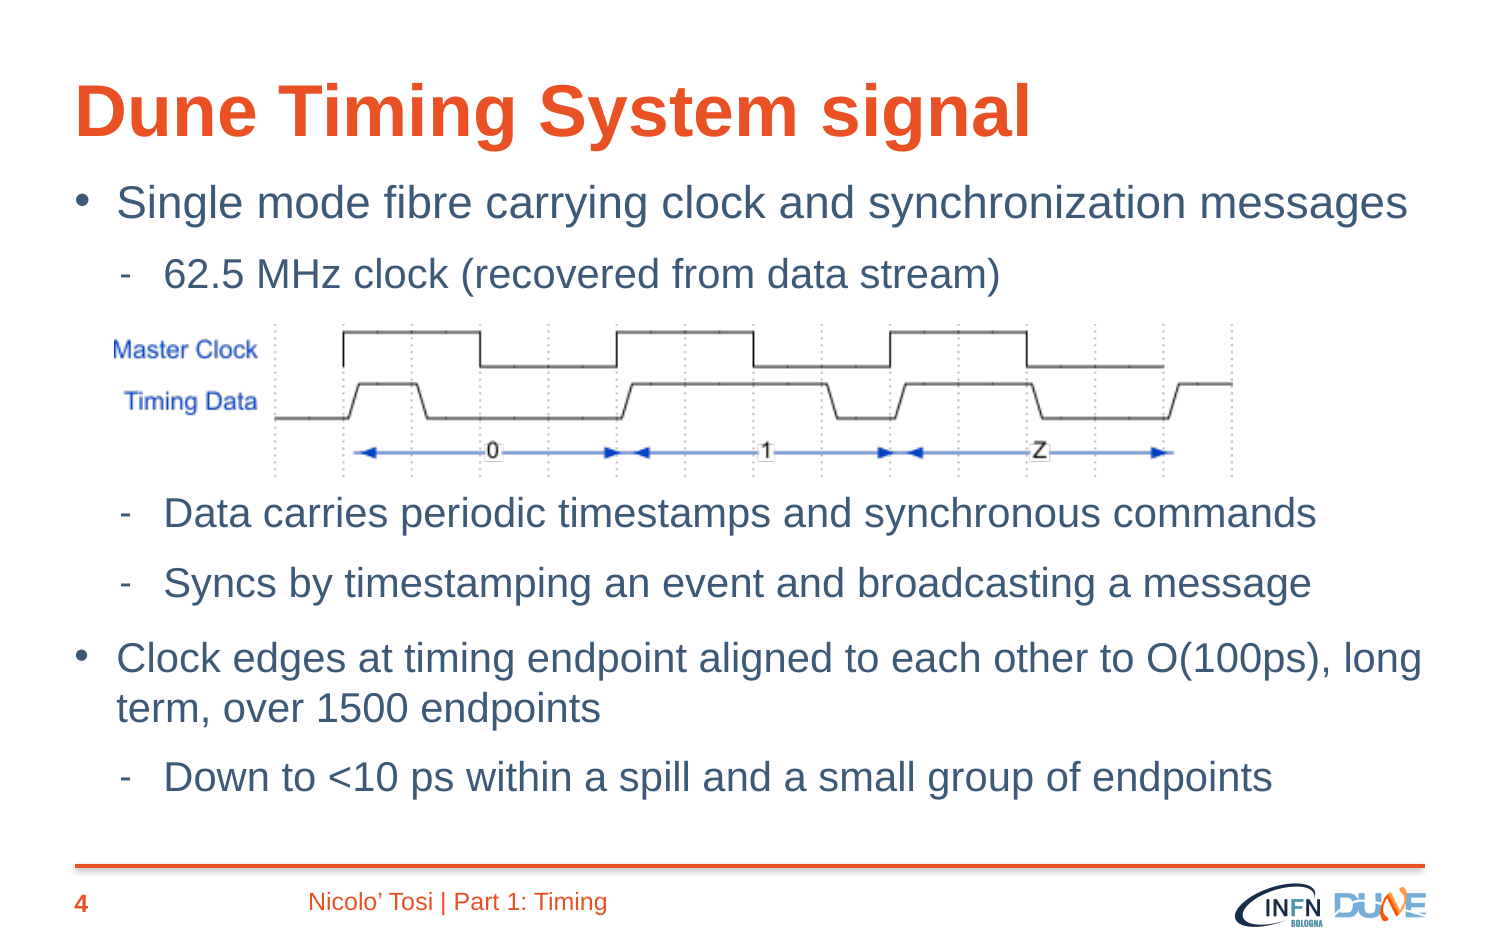

# Dune Timing System signal
Single mode fibre carrying clock and synchronization messages
62.5 MHz clock (recovered from data stream)
Data carries periodic timestamps and synchronous commands
Syncs by timestamping an event and broadcasting a message
Clock edges at timing endpoint aligned to each other to O(100ps), long term, over 1500 endpoints
Down to <10 ps within a spill and a small group of endpoints
Nicolo’ Tosi | Part 1: Timing
4